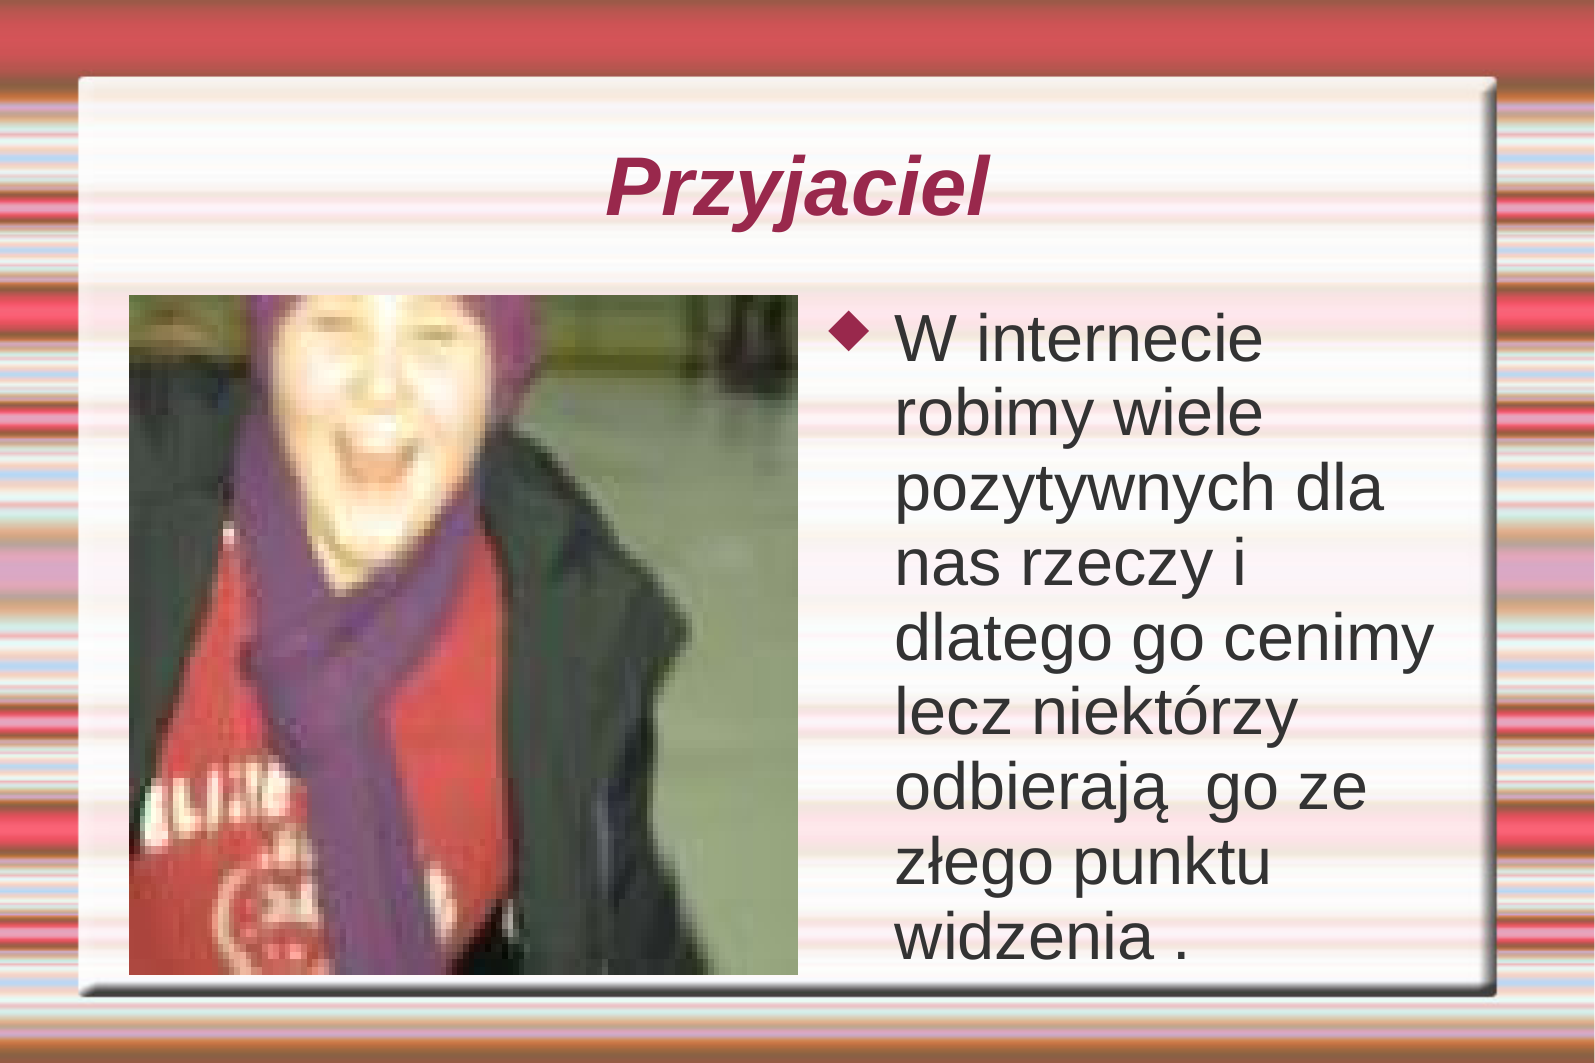

# Przyjaciel
W internecie robimy wiele pozytywnych dla nas rzeczy i dlatego go cenimy lecz niektórzy odbierają go ze złego punktu widzenia .